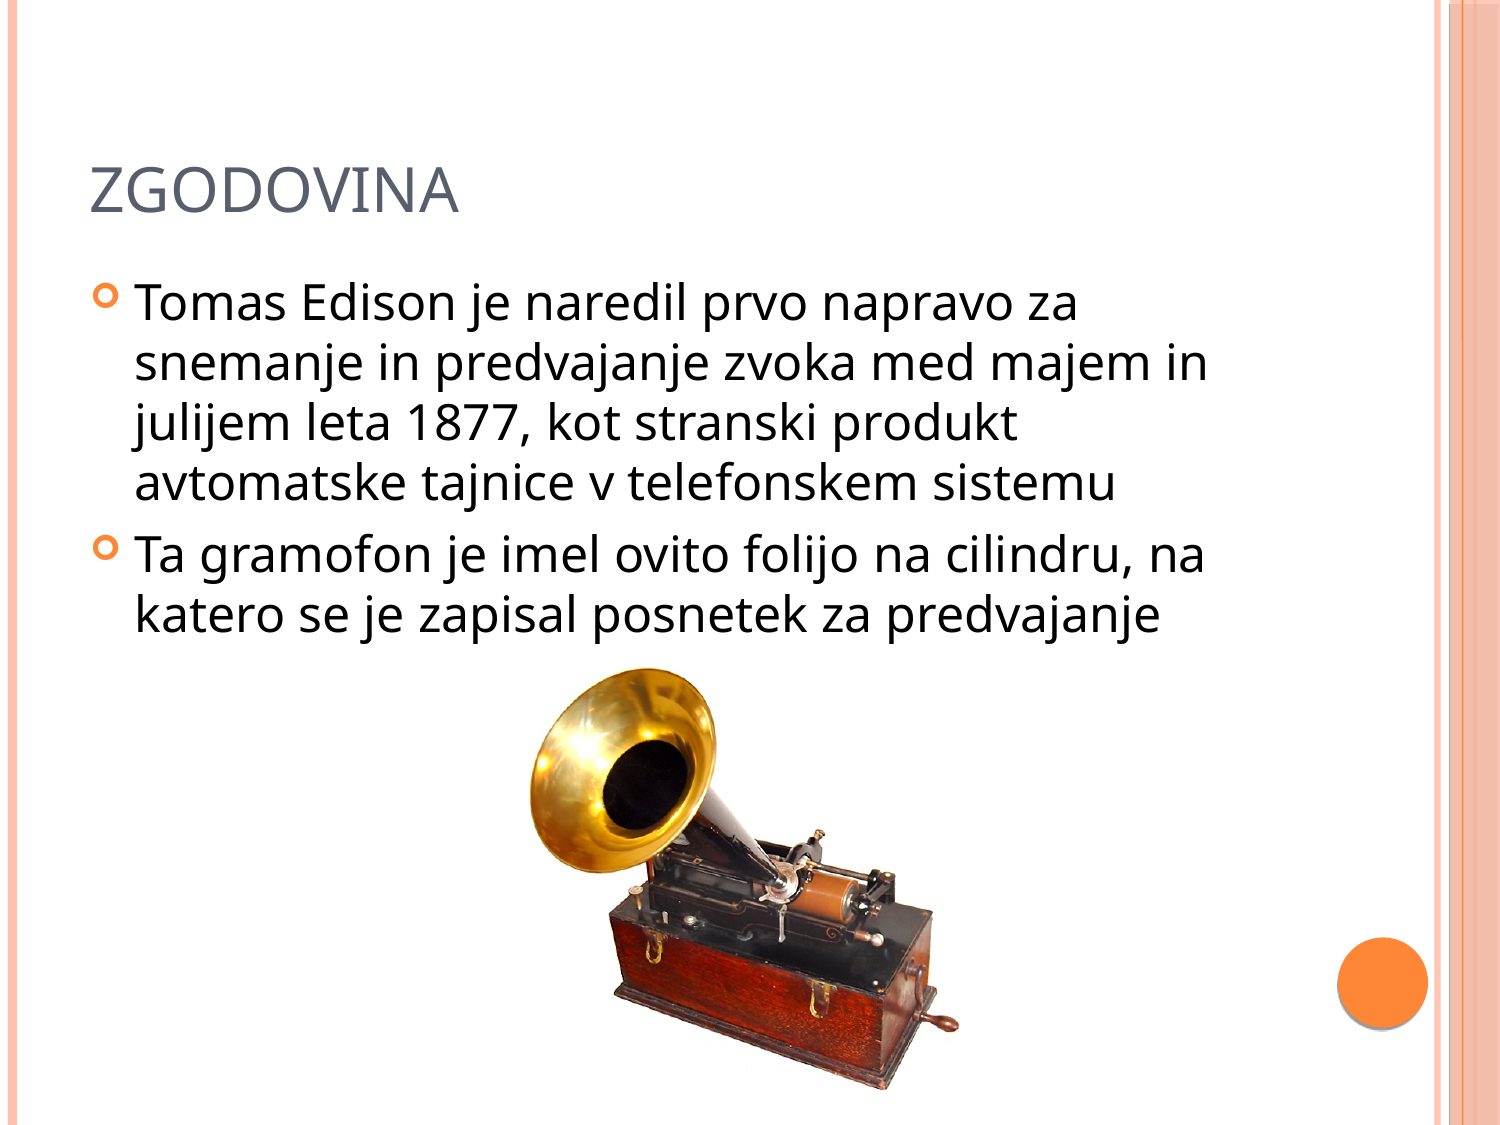

# Zgodovina
Tomas Edison je naredil prvo napravo za snemanje in predvajanje zvoka med majem in julijem leta 1877, kot stranski produkt avtomatske tajnice v telefonskem sistemu
Ta gramofon je imel ovito folijo na cilindru, na katero se je zapisal posnetek za predvajanje